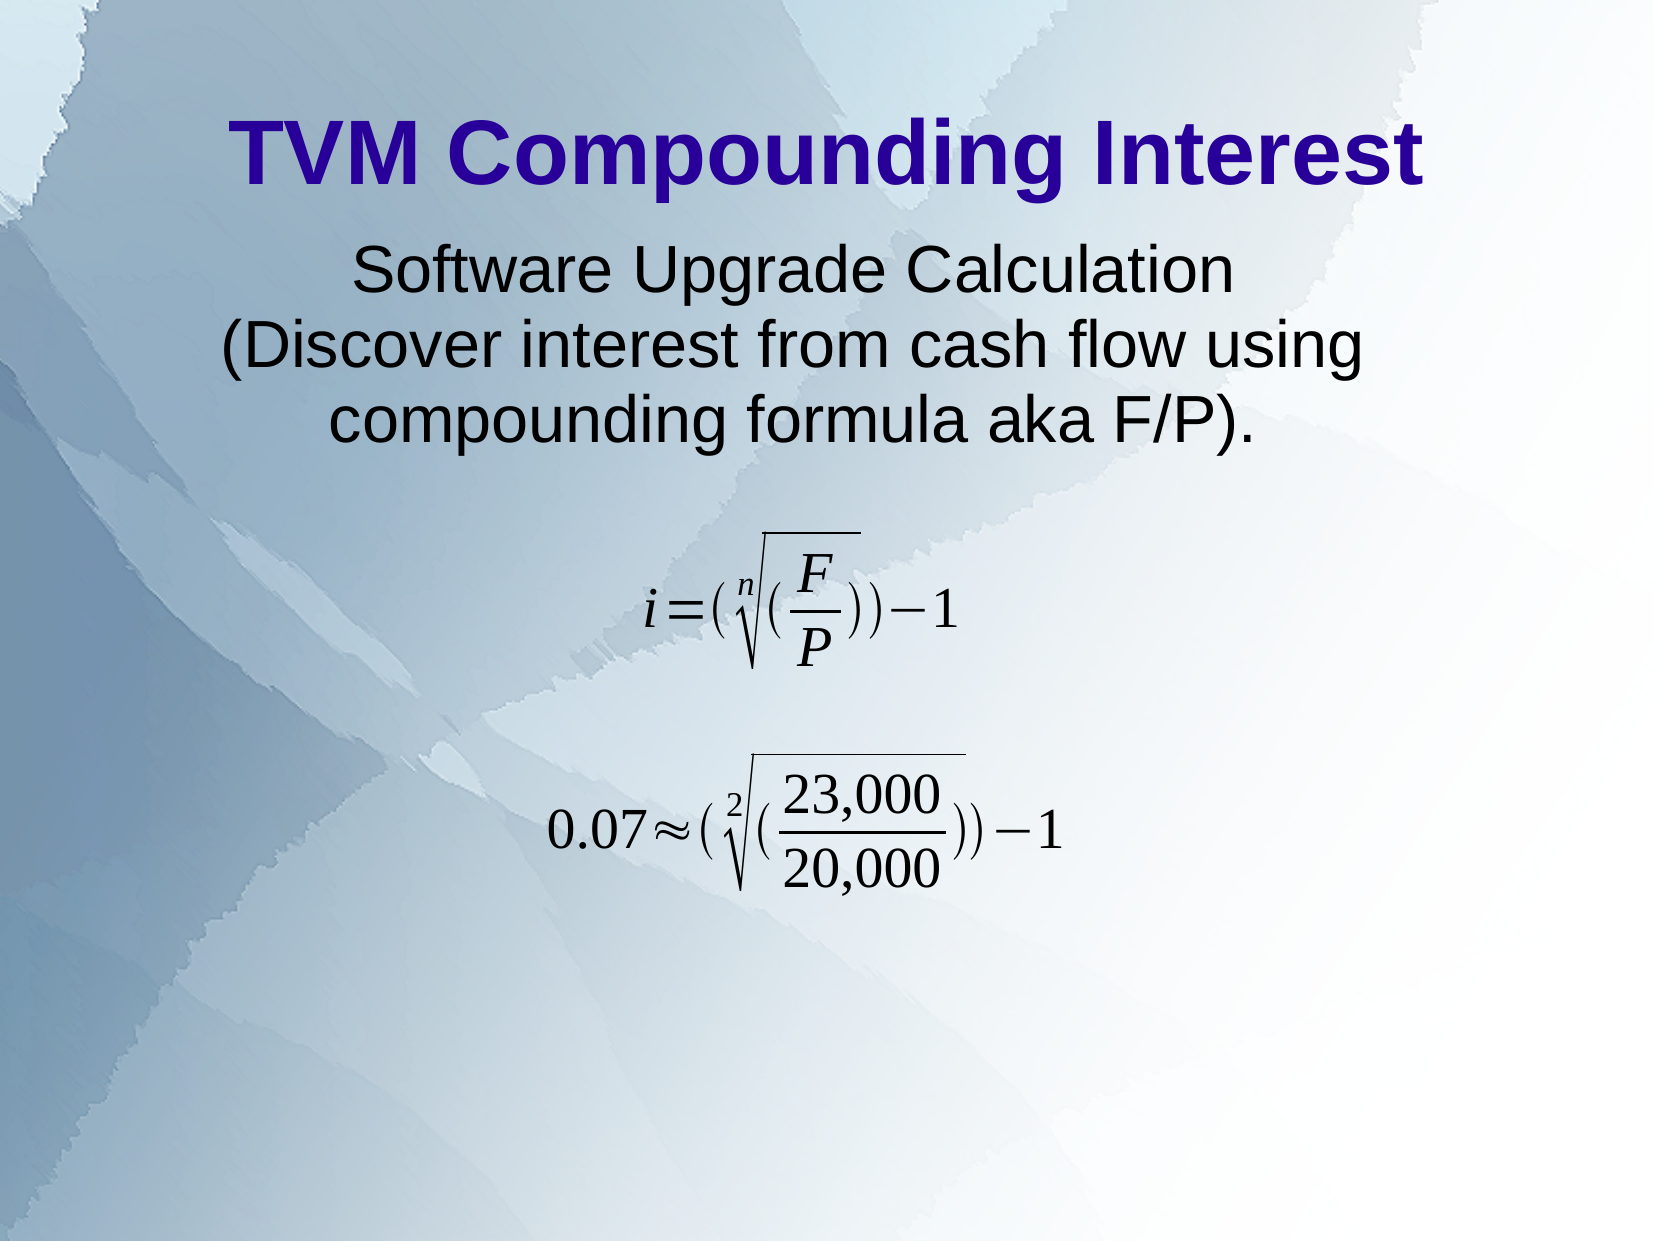

# TVM Compounding Interest
Software Upgrade Calculation
(Discover interest from cash flow using compounding formula aka F/P).